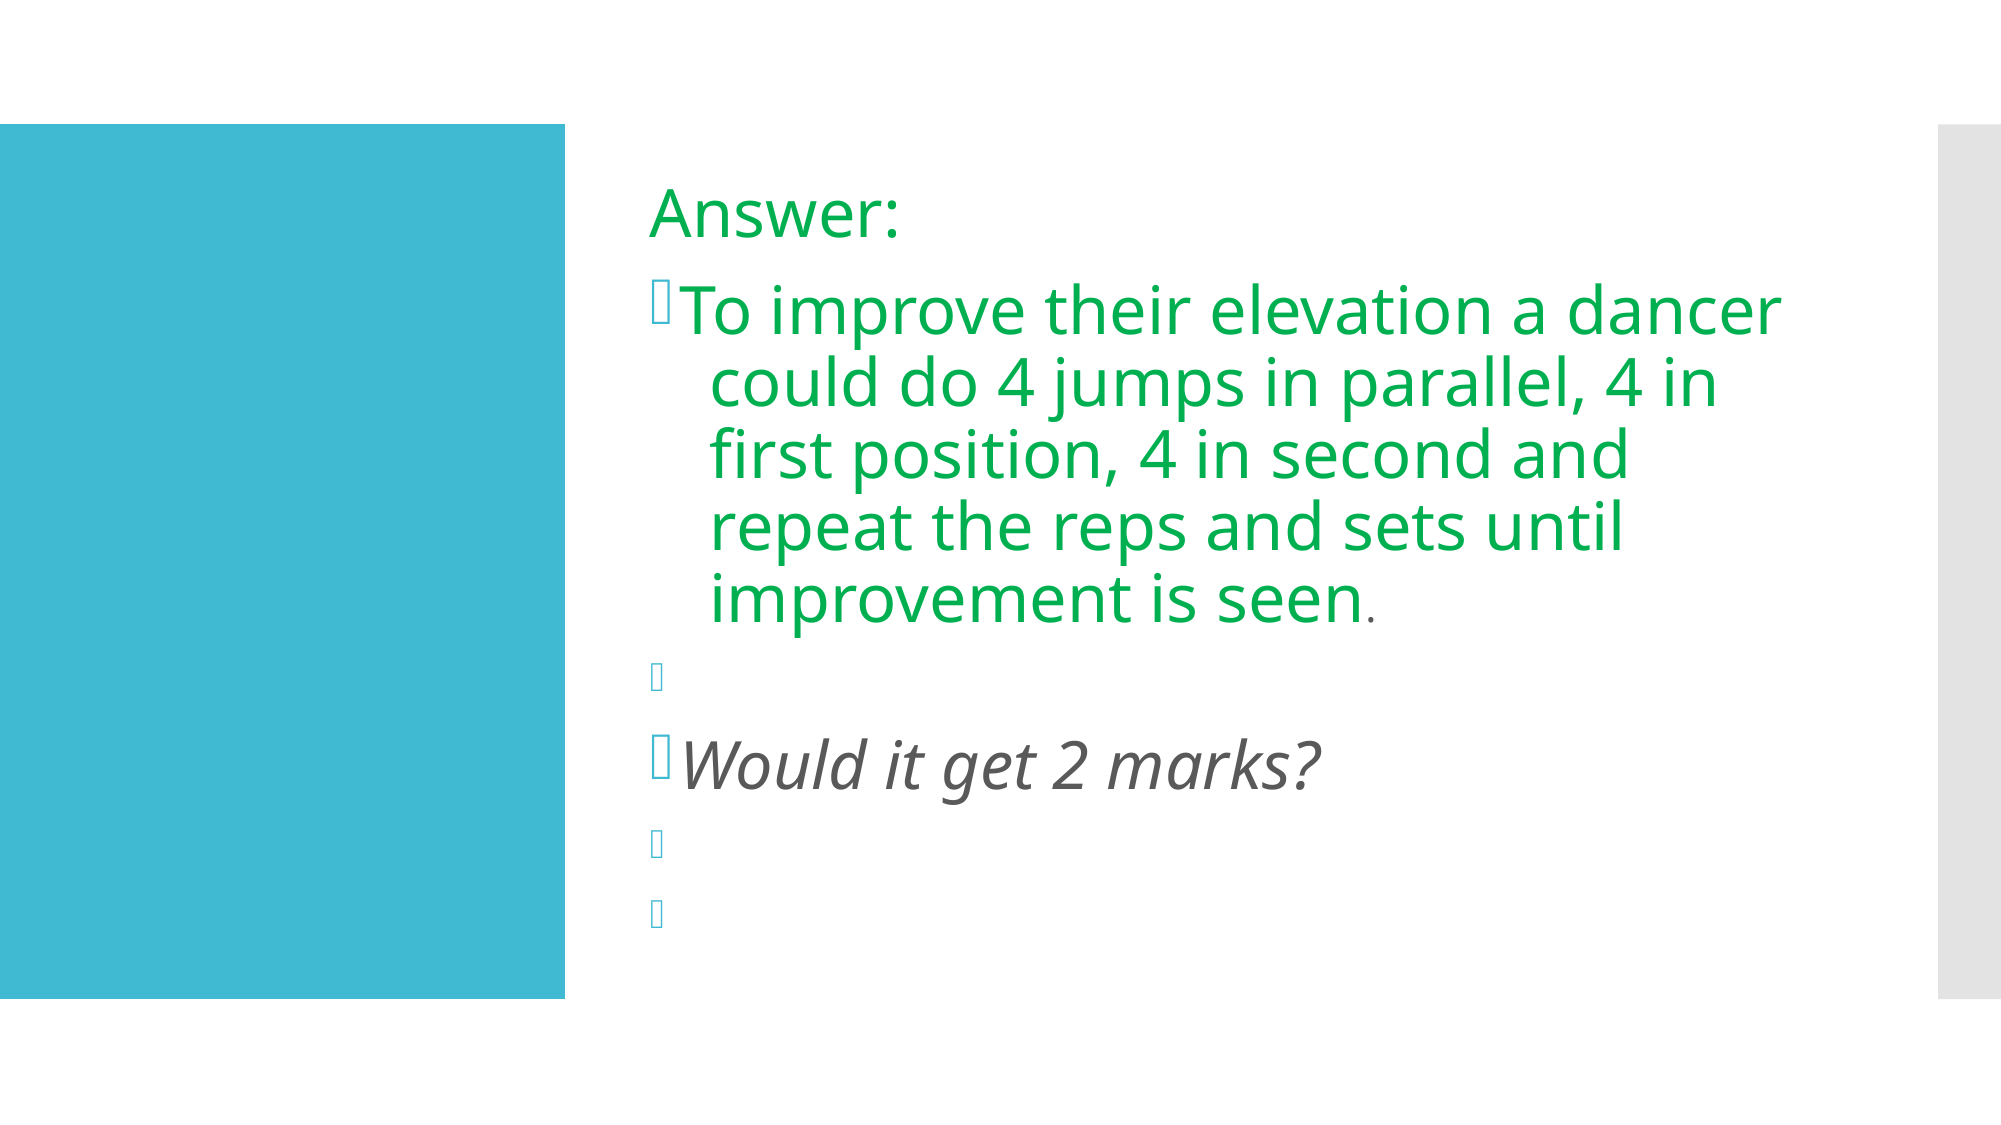

Answer:
To improve their elevation a dancer could do 4 jumps in parallel, 4 in first position, 4 in second and repeat the reps and sets until improvement is seen.
Would it get 2 marks?
#